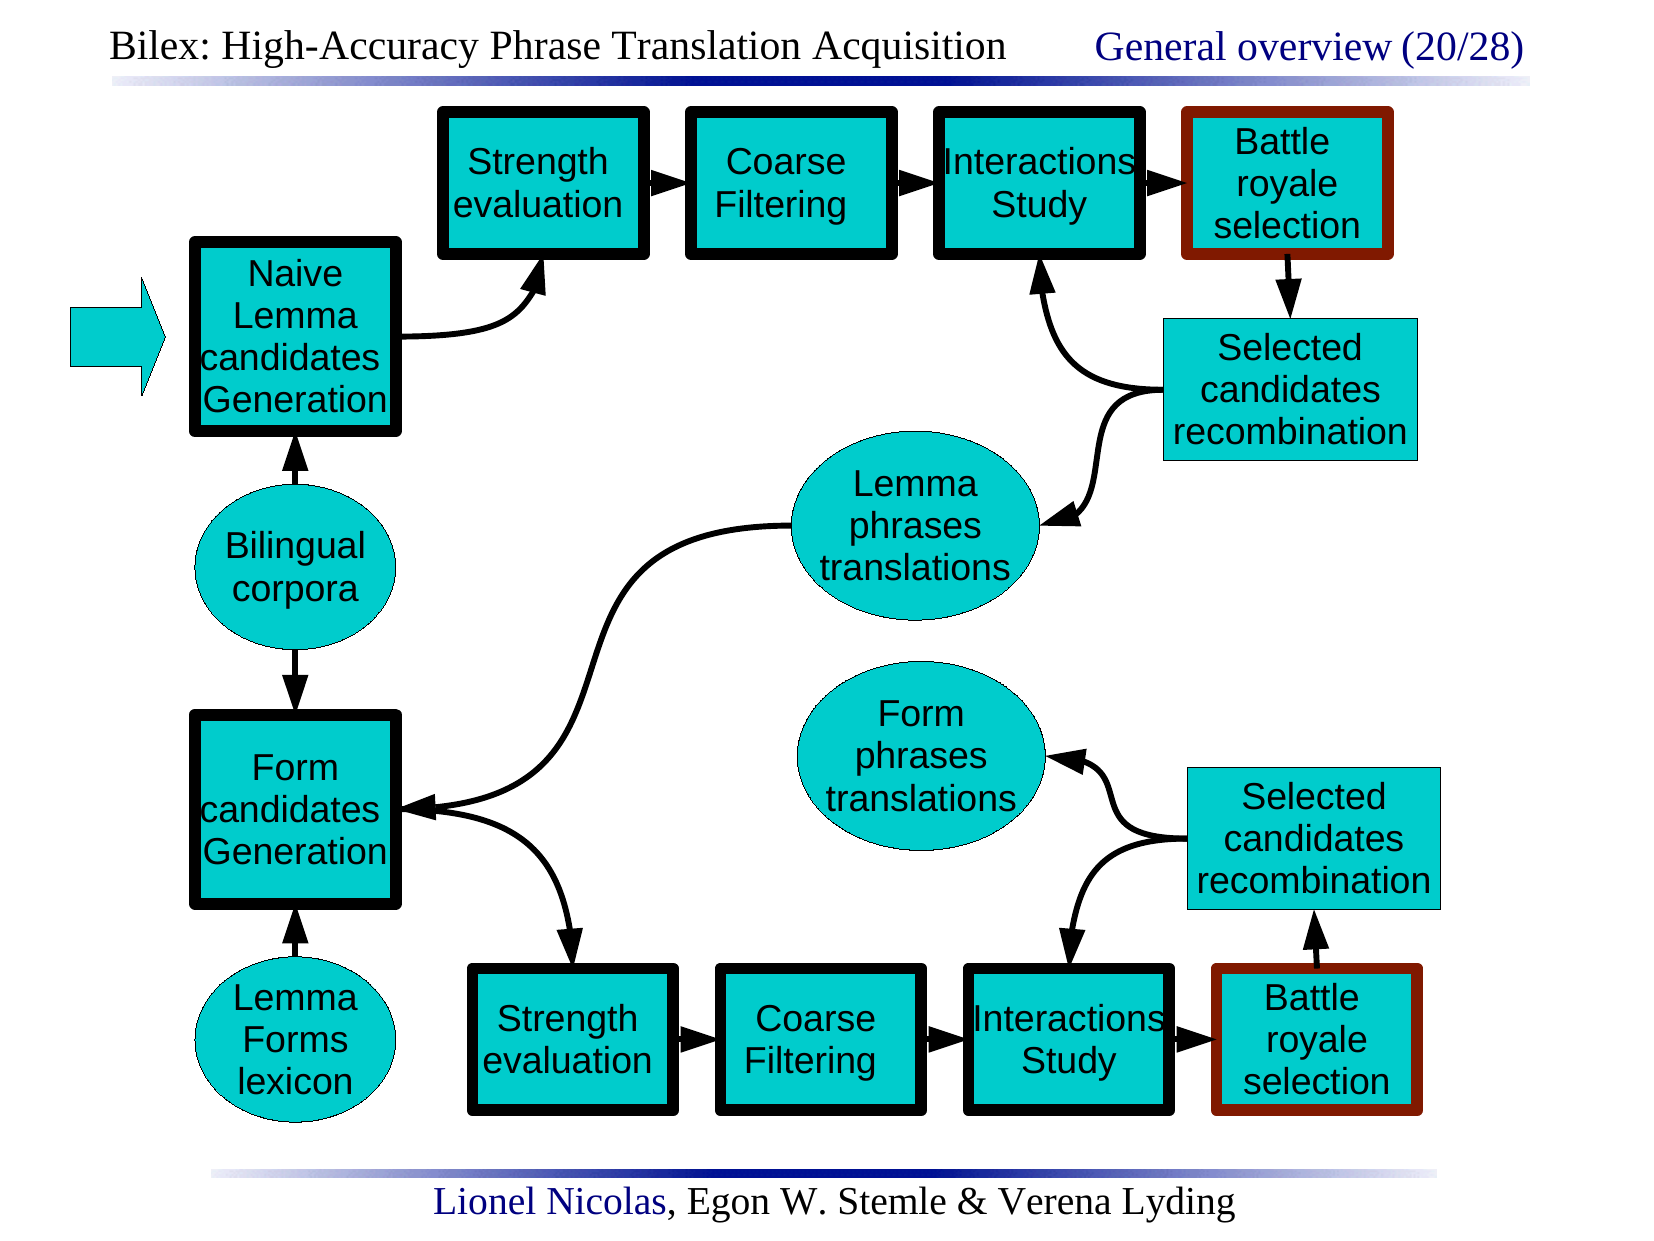

General overview
20
Strength
evaluation
Coarse
Filtering
 Interactions
Study
Battle
royale
selection
Naive
Lemma
candidates
Generation
Selected
candidates
recombination
Lemma
phrases
translations
Bilingual
corpora
Form
phrases
translations
Form
candidates
Generation
Selected
candidates
recombination
Lemma
Forms
lexicon
Strength
evaluation
Coarse
Filtering
 Interactions
Study
Battle
royale
selection